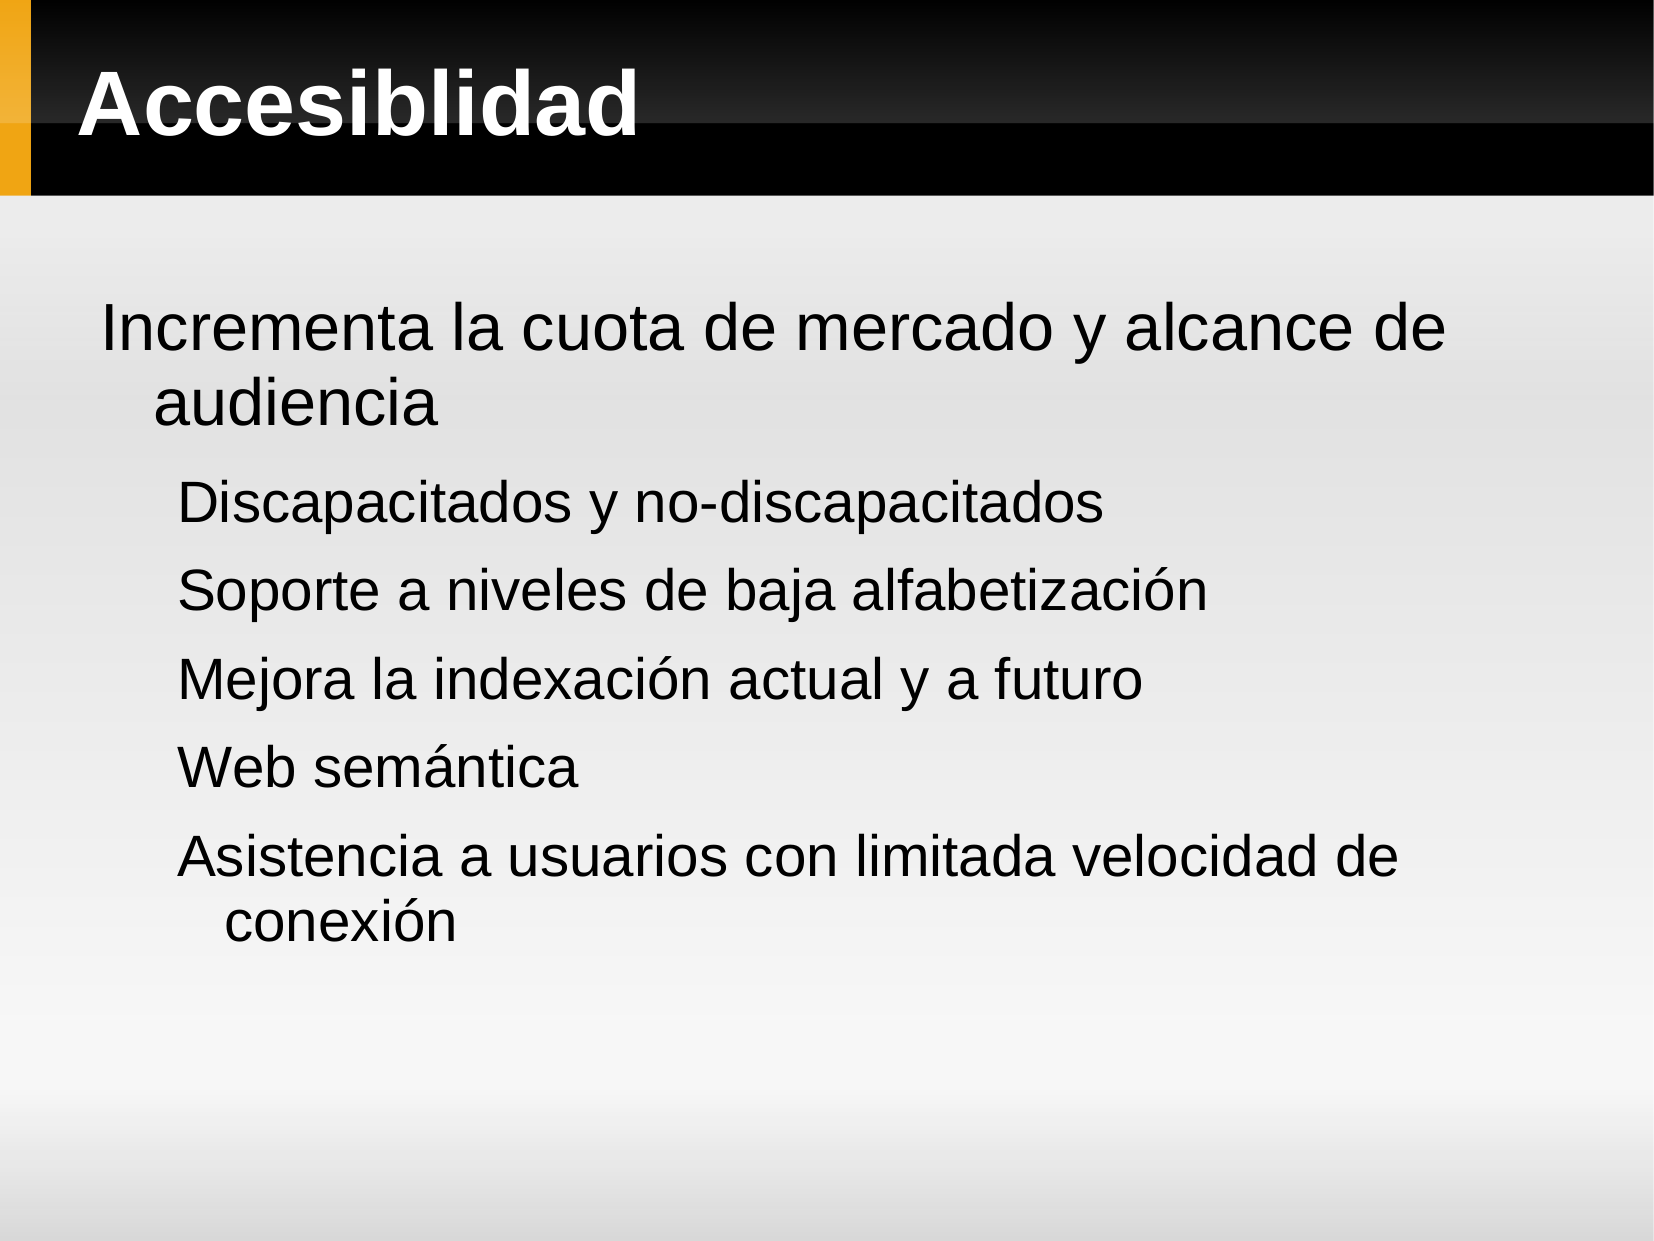

# Accesiblidad
Incrementa la cuota de mercado y alcance de audiencia
Discapacitados y no-discapacitados
Soporte a niveles de baja alfabetización
Mejora la indexación actual y a futuro
Web semántica
Asistencia a usuarios con limitada velocidad de conexión